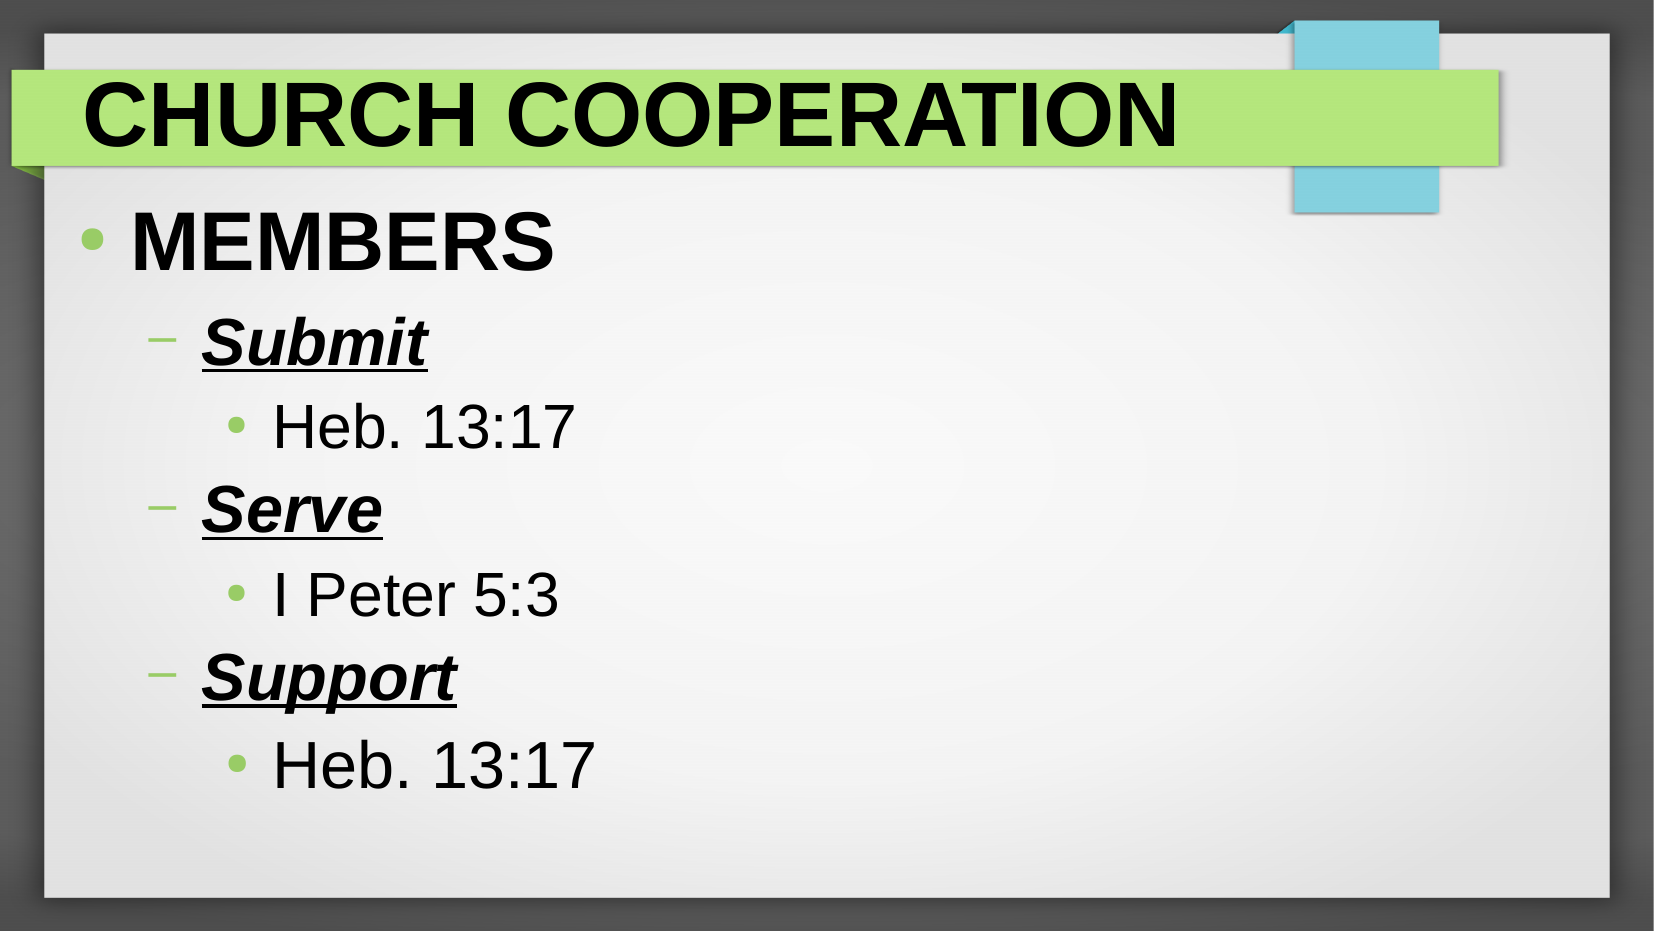

# CHURCH COOPERATION
MEMBERS
Submit
Heb. 13:17
Serve
I Peter 5:3
Support
Heb. 13:17